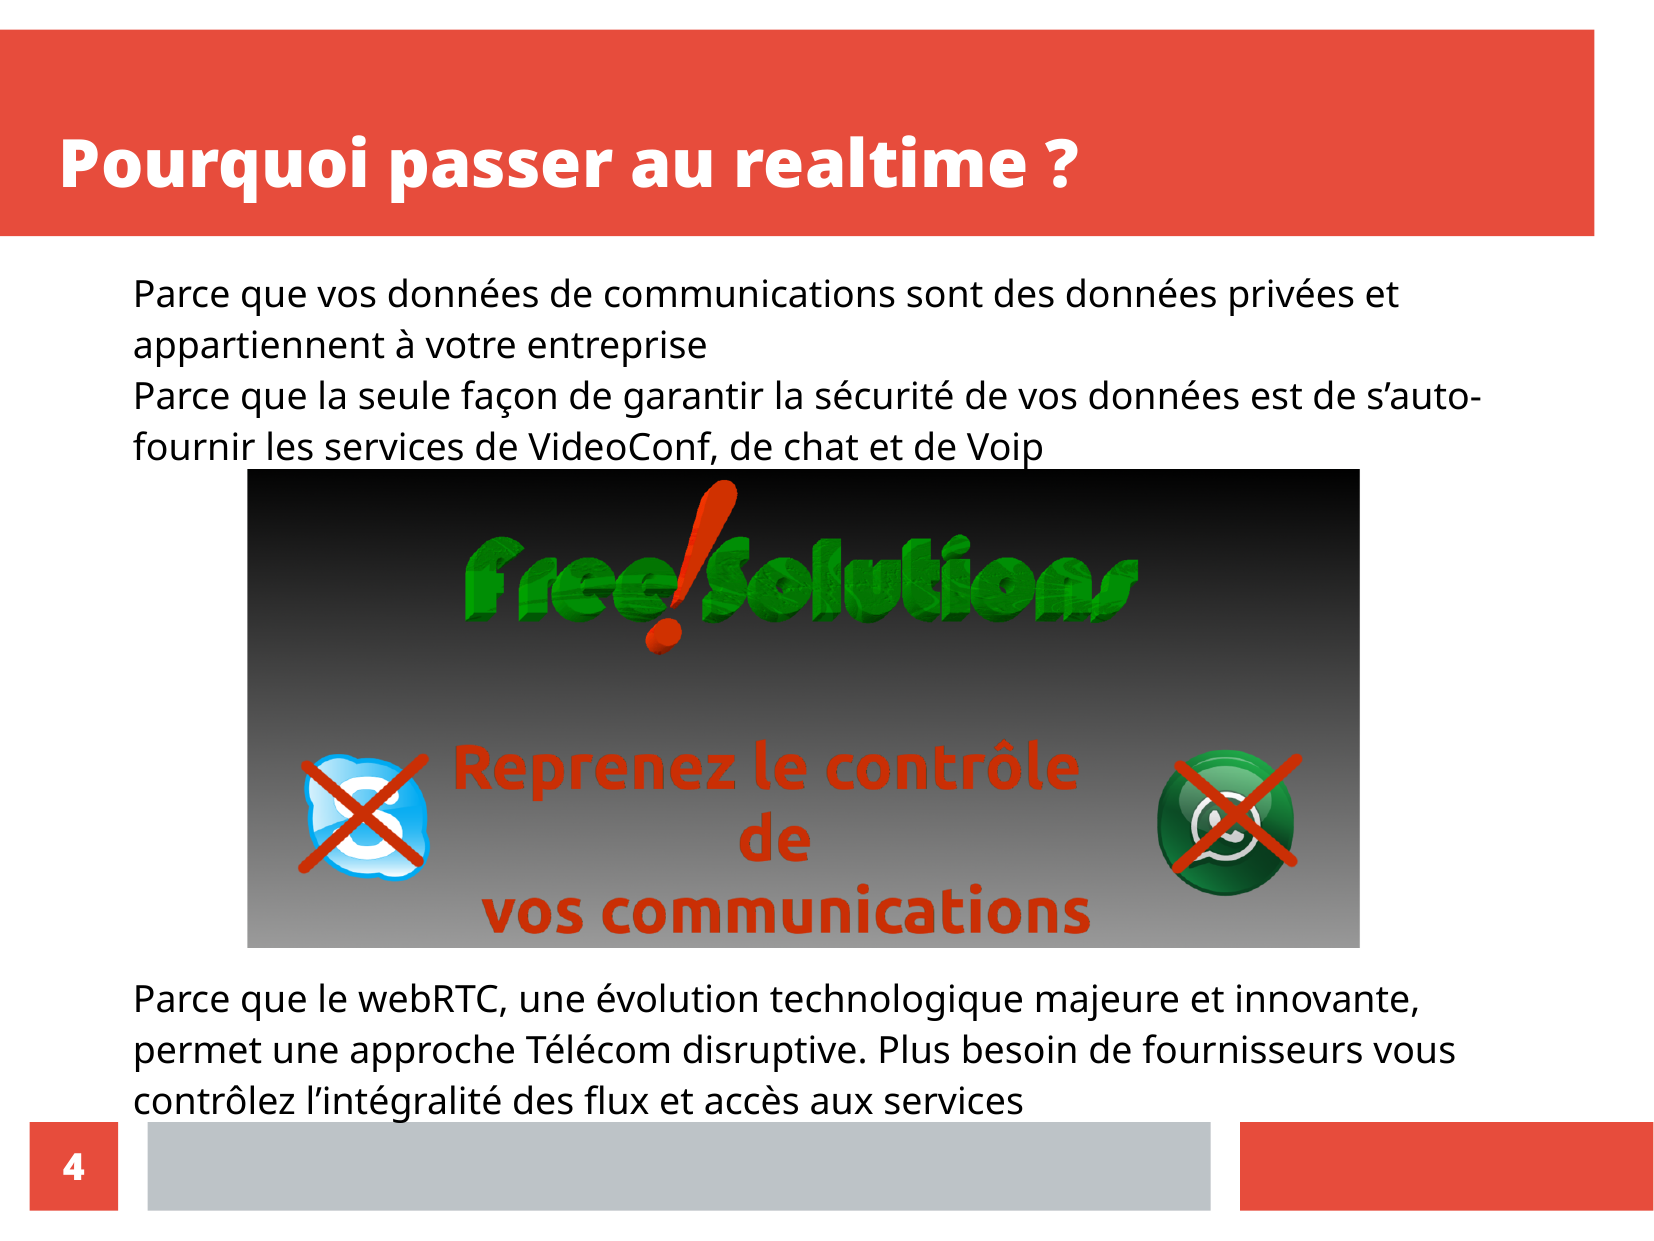

# Pourquoi passer au realtime ?
Parce que vos données de communications sont des données privées et appartiennent à votre entreprise
Parce que la seule façon de garantir la sécurité de vos données est de s’auto-fournir les services de VideoConf, de chat et de Voip
Parce que le webRTC, une évolution technologique majeure et innovante, permet une approche Télécom disruptive. Plus besoin de fournisseurs vous contrôlez l’intégralité des flux et accès aux services
4